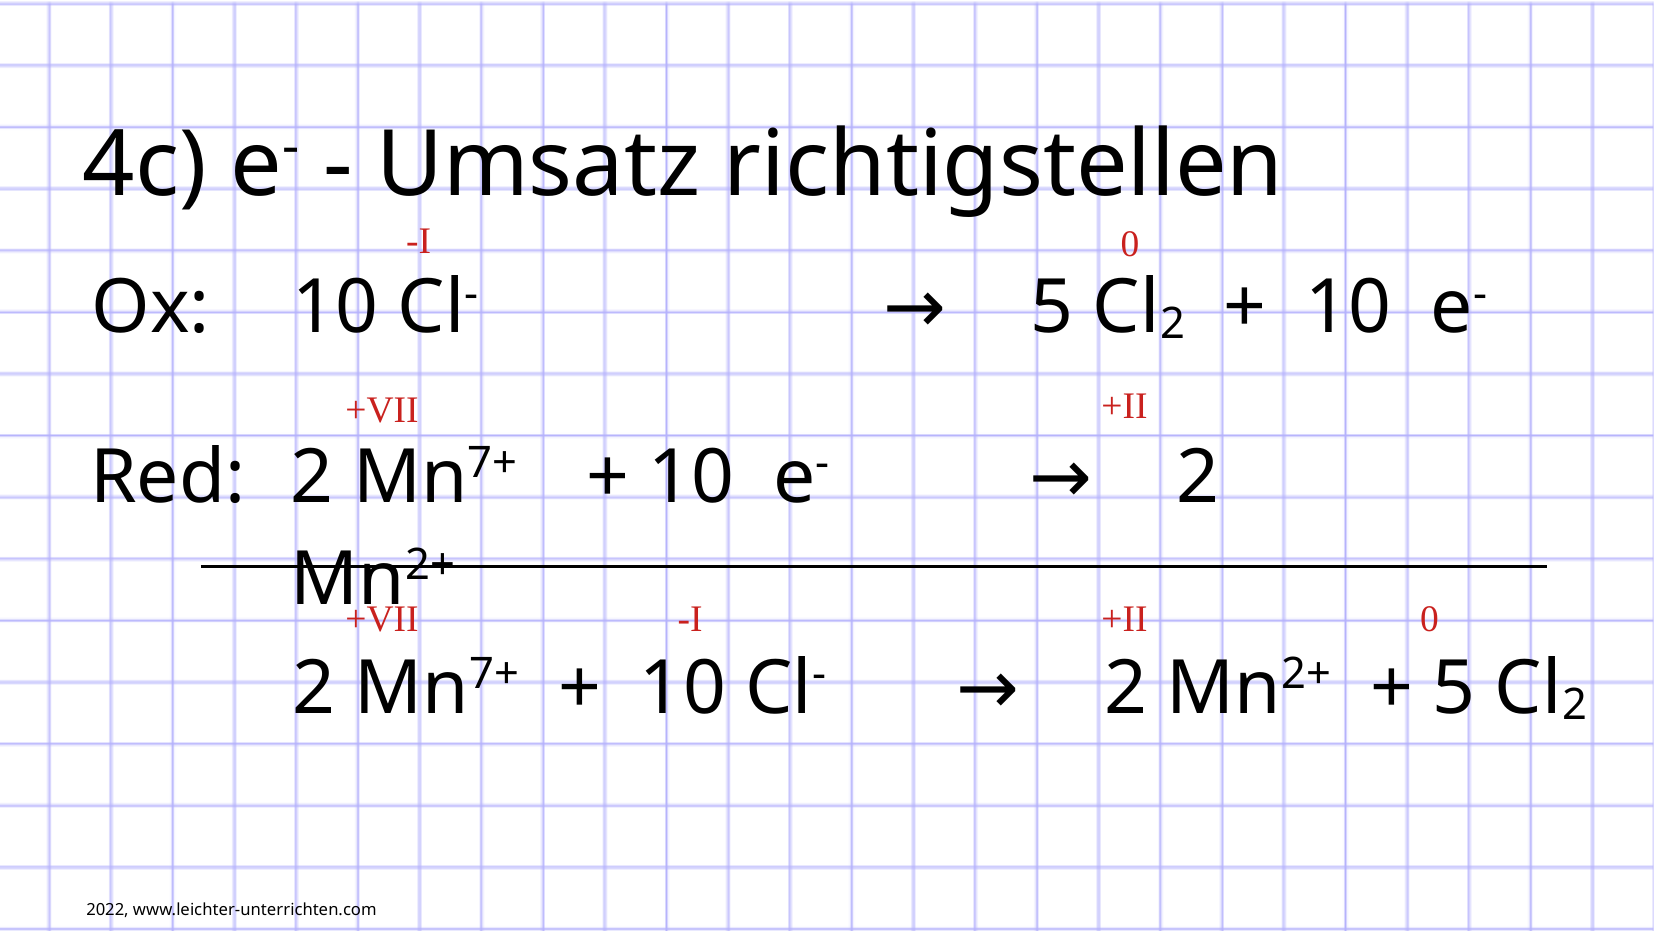

# 4c) e- - Umsatz richtigstellen
-I
0
Ox:
10 Cl- 						→ 	5 Cl2 + 10 e-
+II
+VII
Red:
2 Mn7+	+ 10 e-			→ 	2 Mn2+
+VII
-I
+II
0
2 Mn7+ + 10 Cl- 		→ 	2 Mn2+ + 5 Cl2